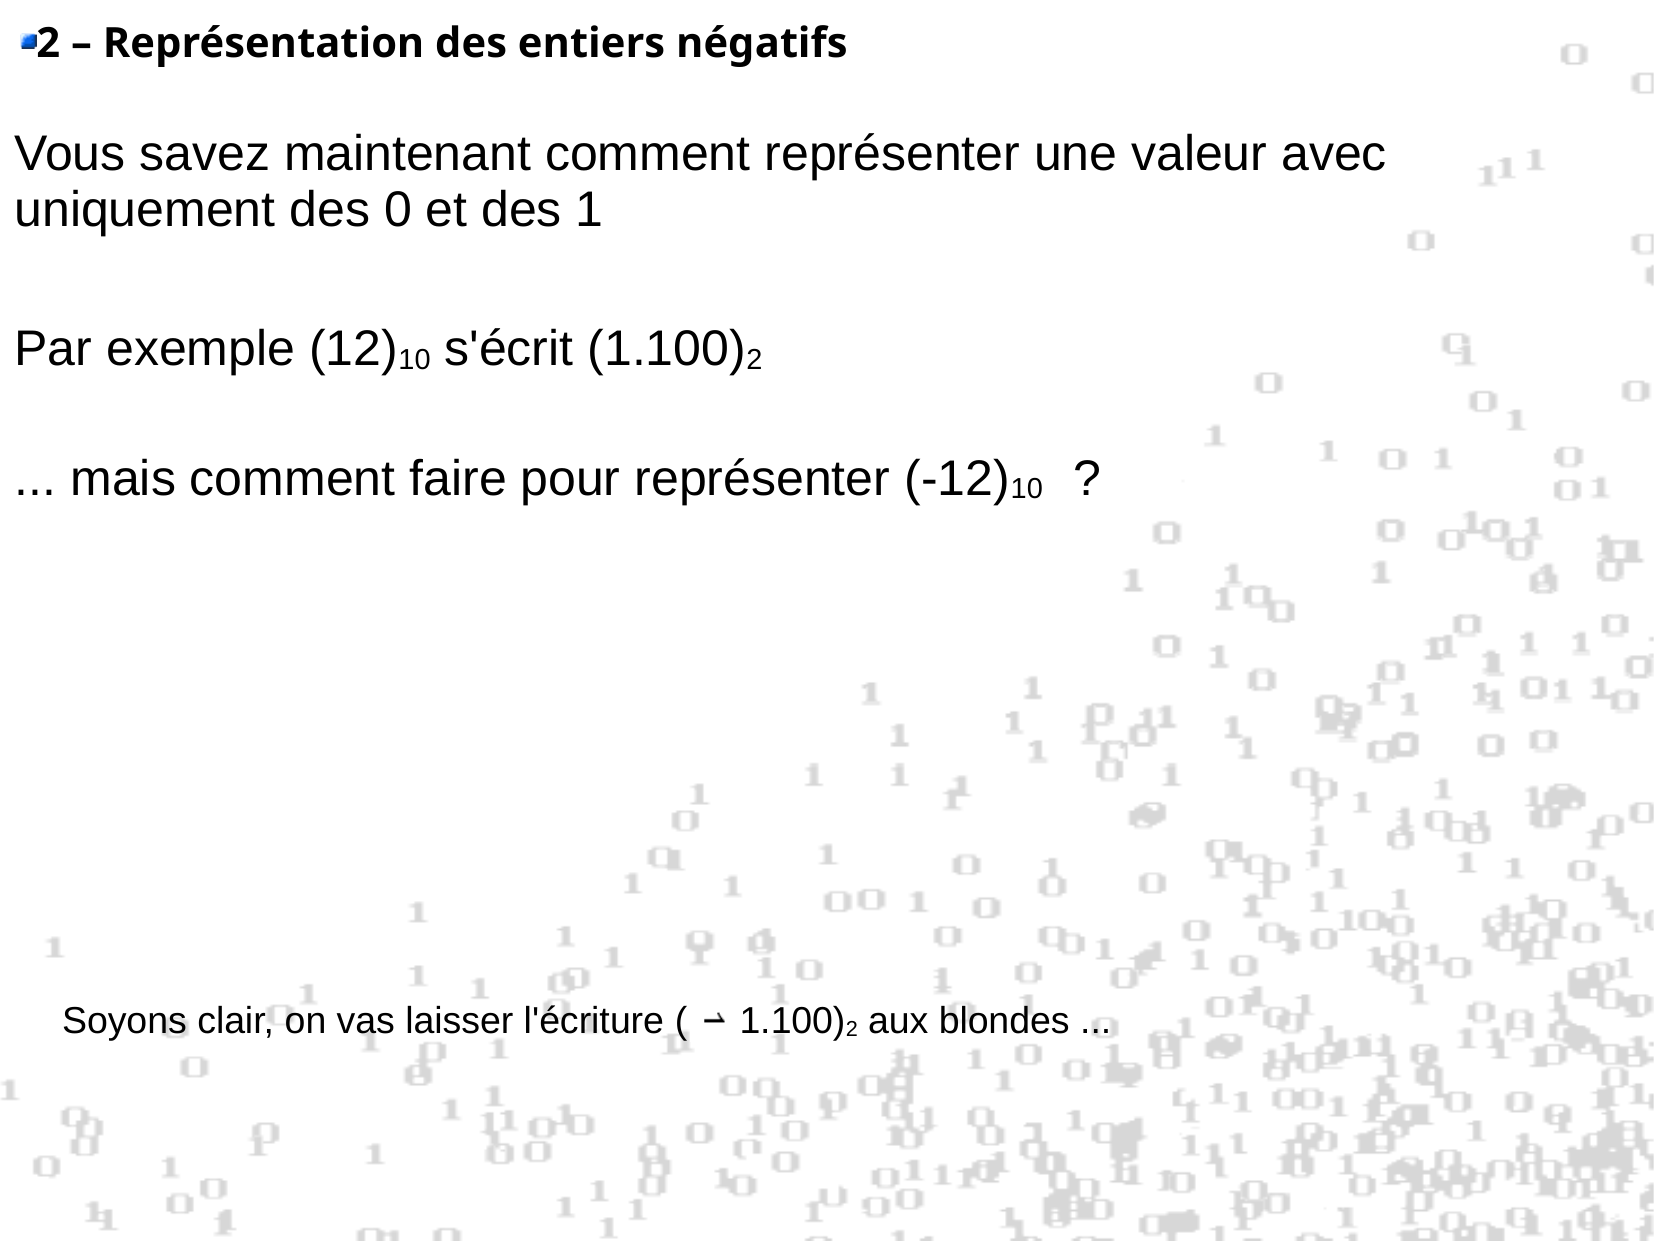

2 – Représentation des entiers négatifs
Vous savez maintenant comment représenter une valeur avec uniquement des 0 et des 1
Par exemple (12)10 s'écrit (1.100)2
... mais comment faire pour représenter (-12)10 ?
Soyons clair, on vas laisser l'écriture ( 1.100)2 aux blondes ...